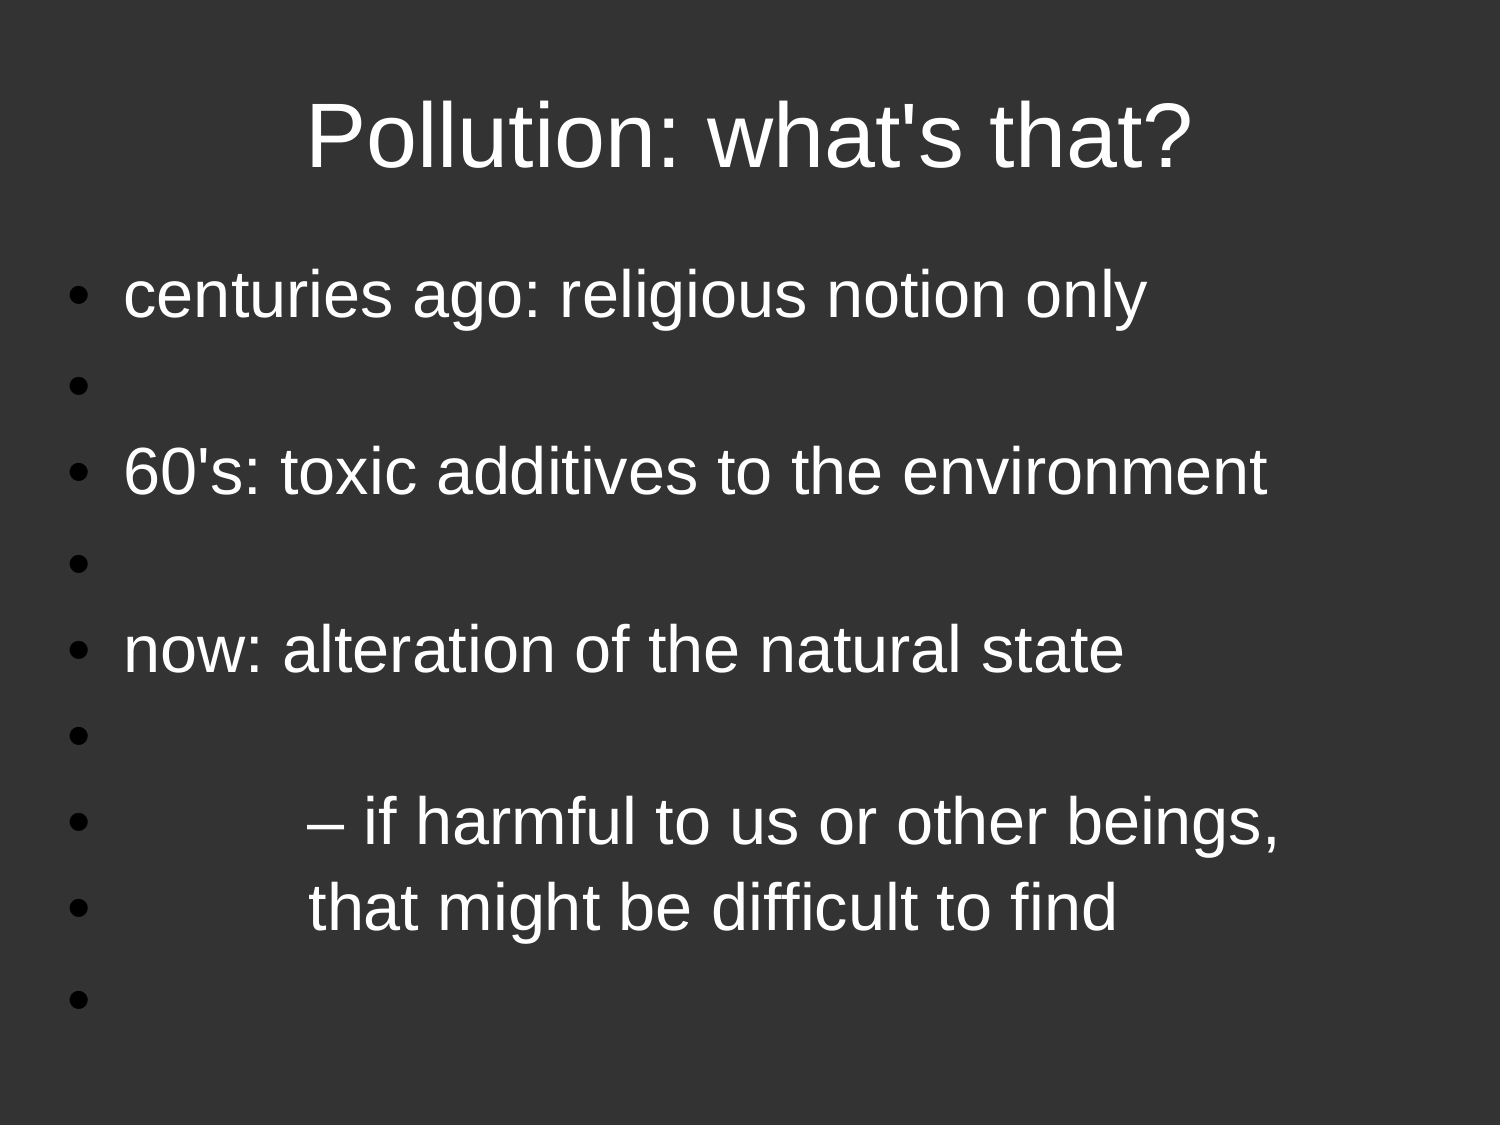

# Pollution: what's that?
centuries ago: religious notion only
60's: toxic additives to the environment
now: alteration of the natural state
 – if harmful to us or other beings,
 that might be difficult to find